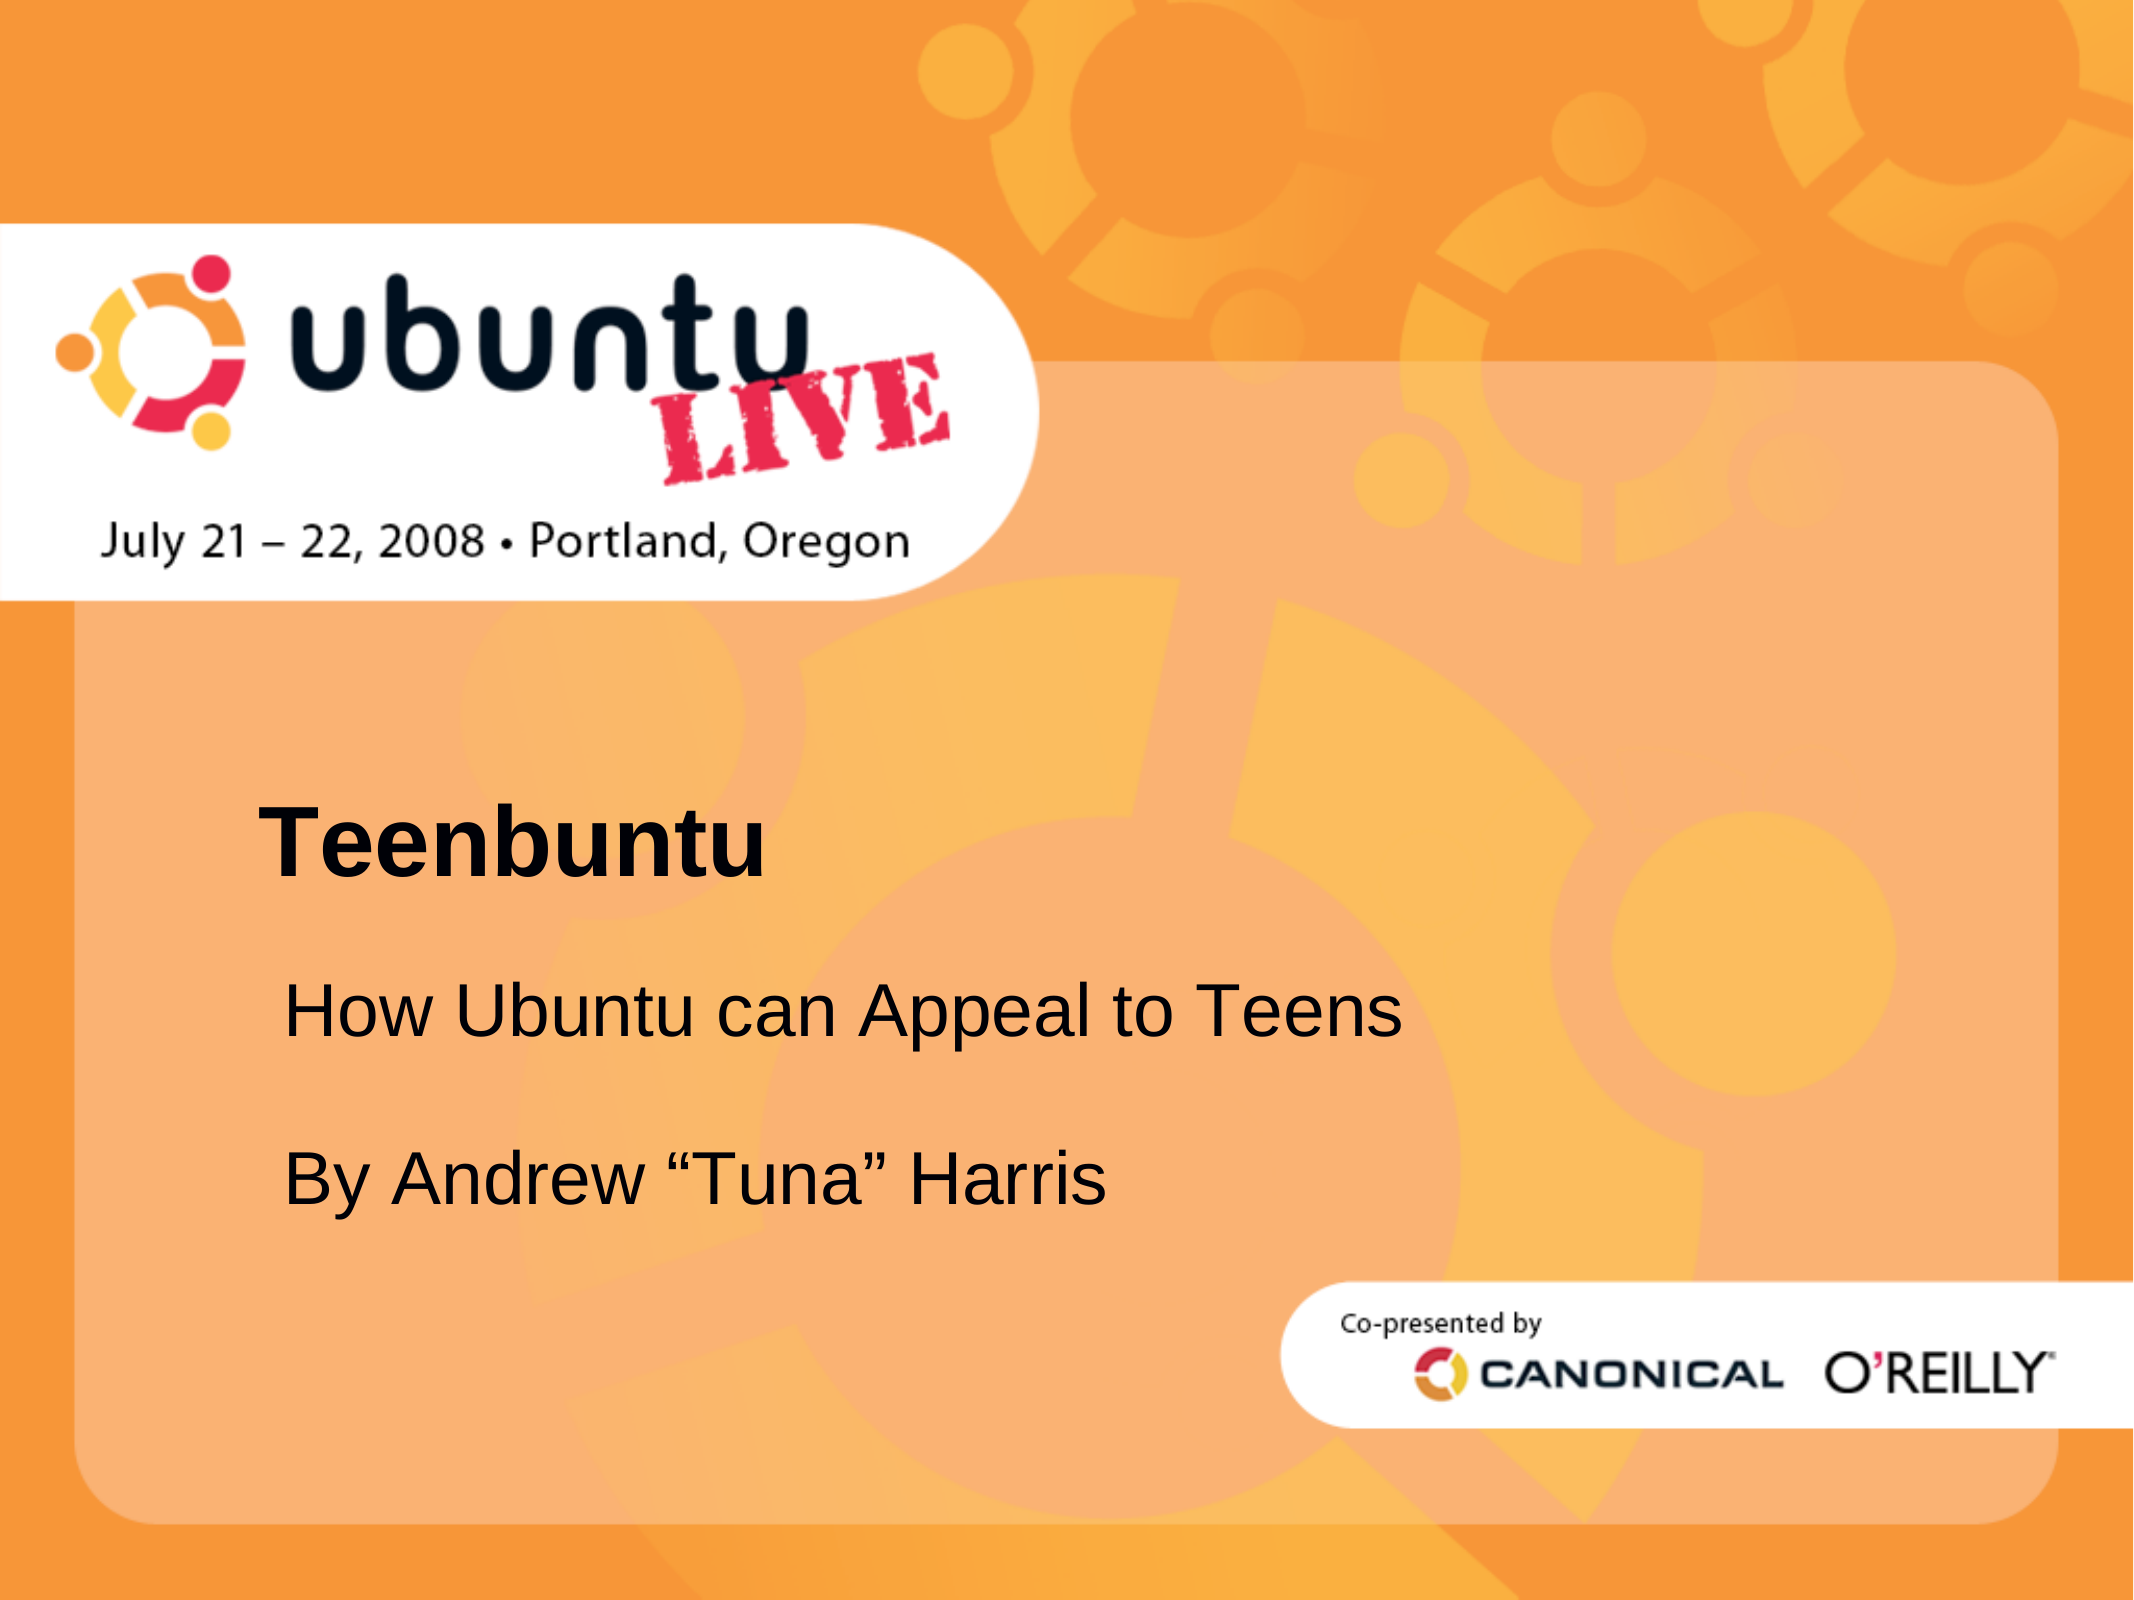

# Teenbuntu
How Ubuntu can Appeal to Teens
By Andrew “Tuna” Harris